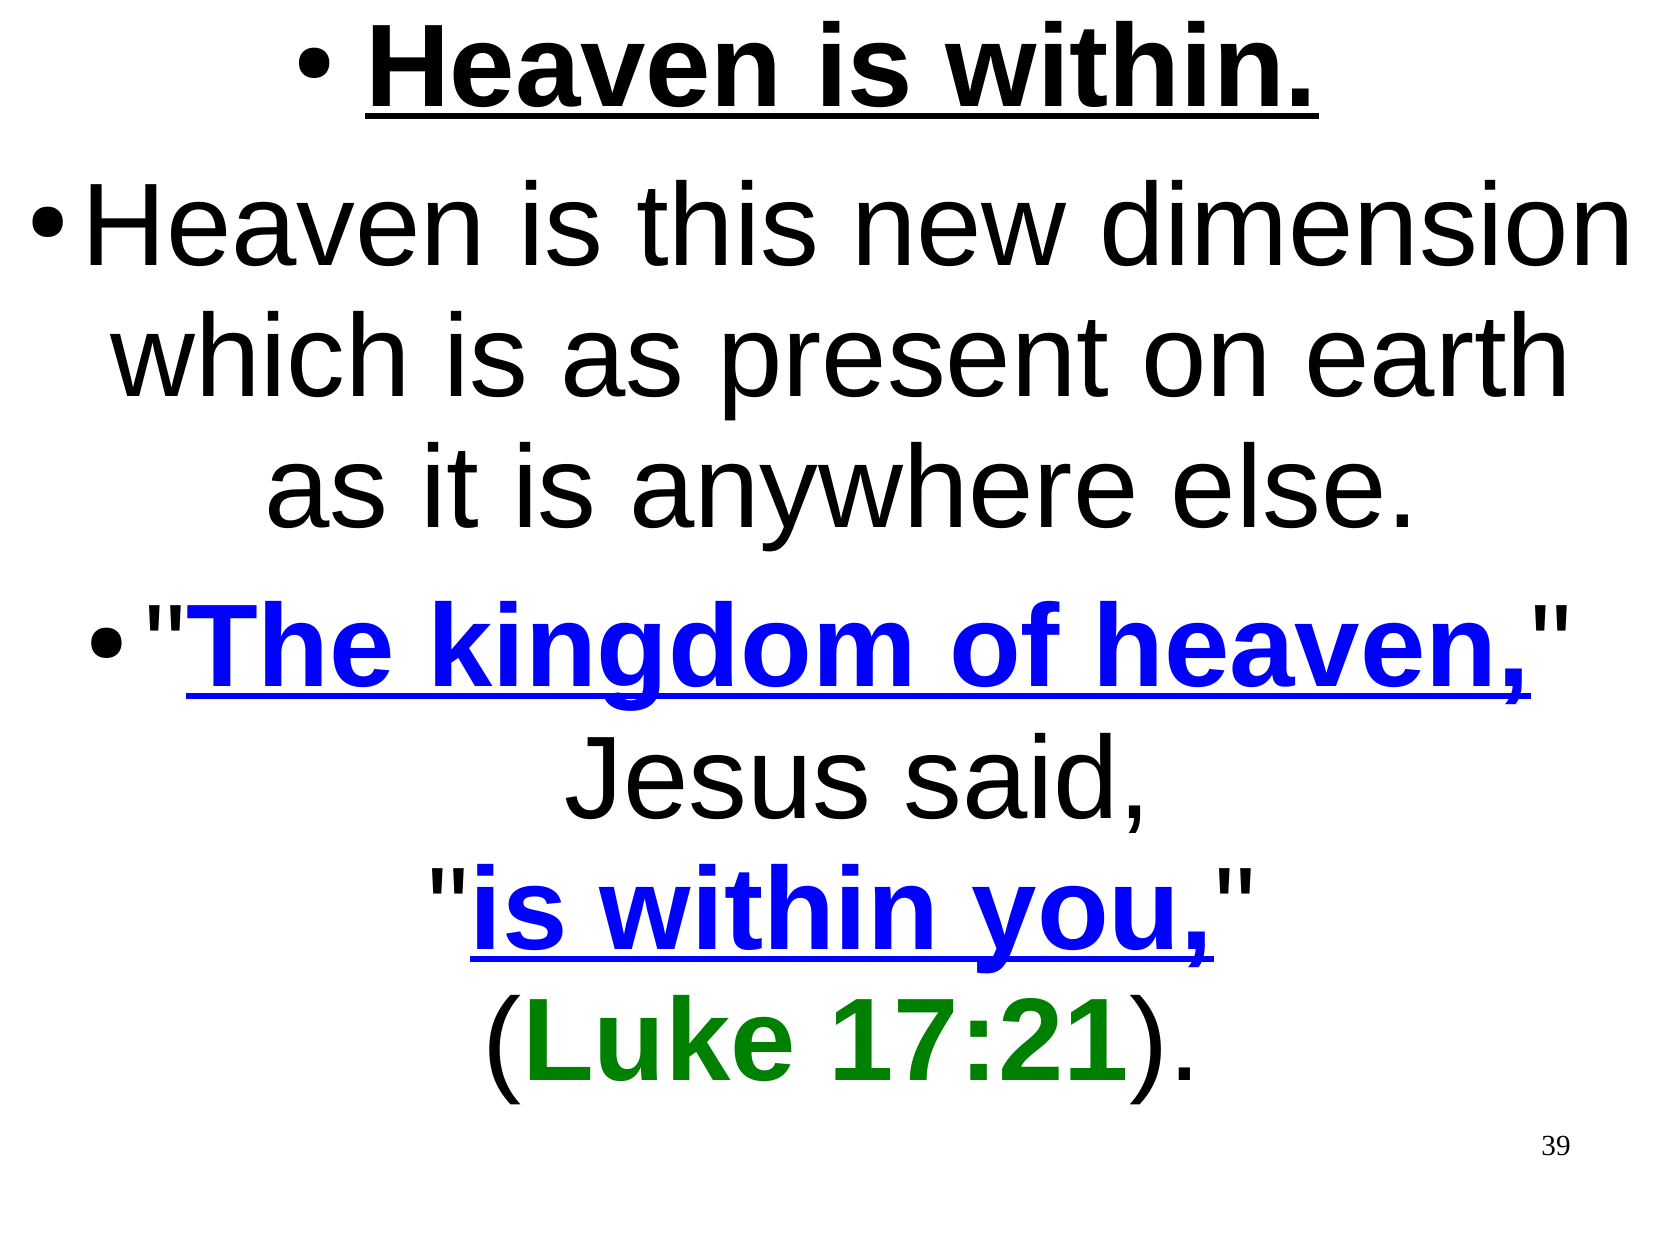

# Heaven is within.
Heaven is this new dimension which is as present on earth
as it is anywhere else.
"The kingdom of heaven,"
 Jesus said,
"is within you,"
(Luke 17:21).
39